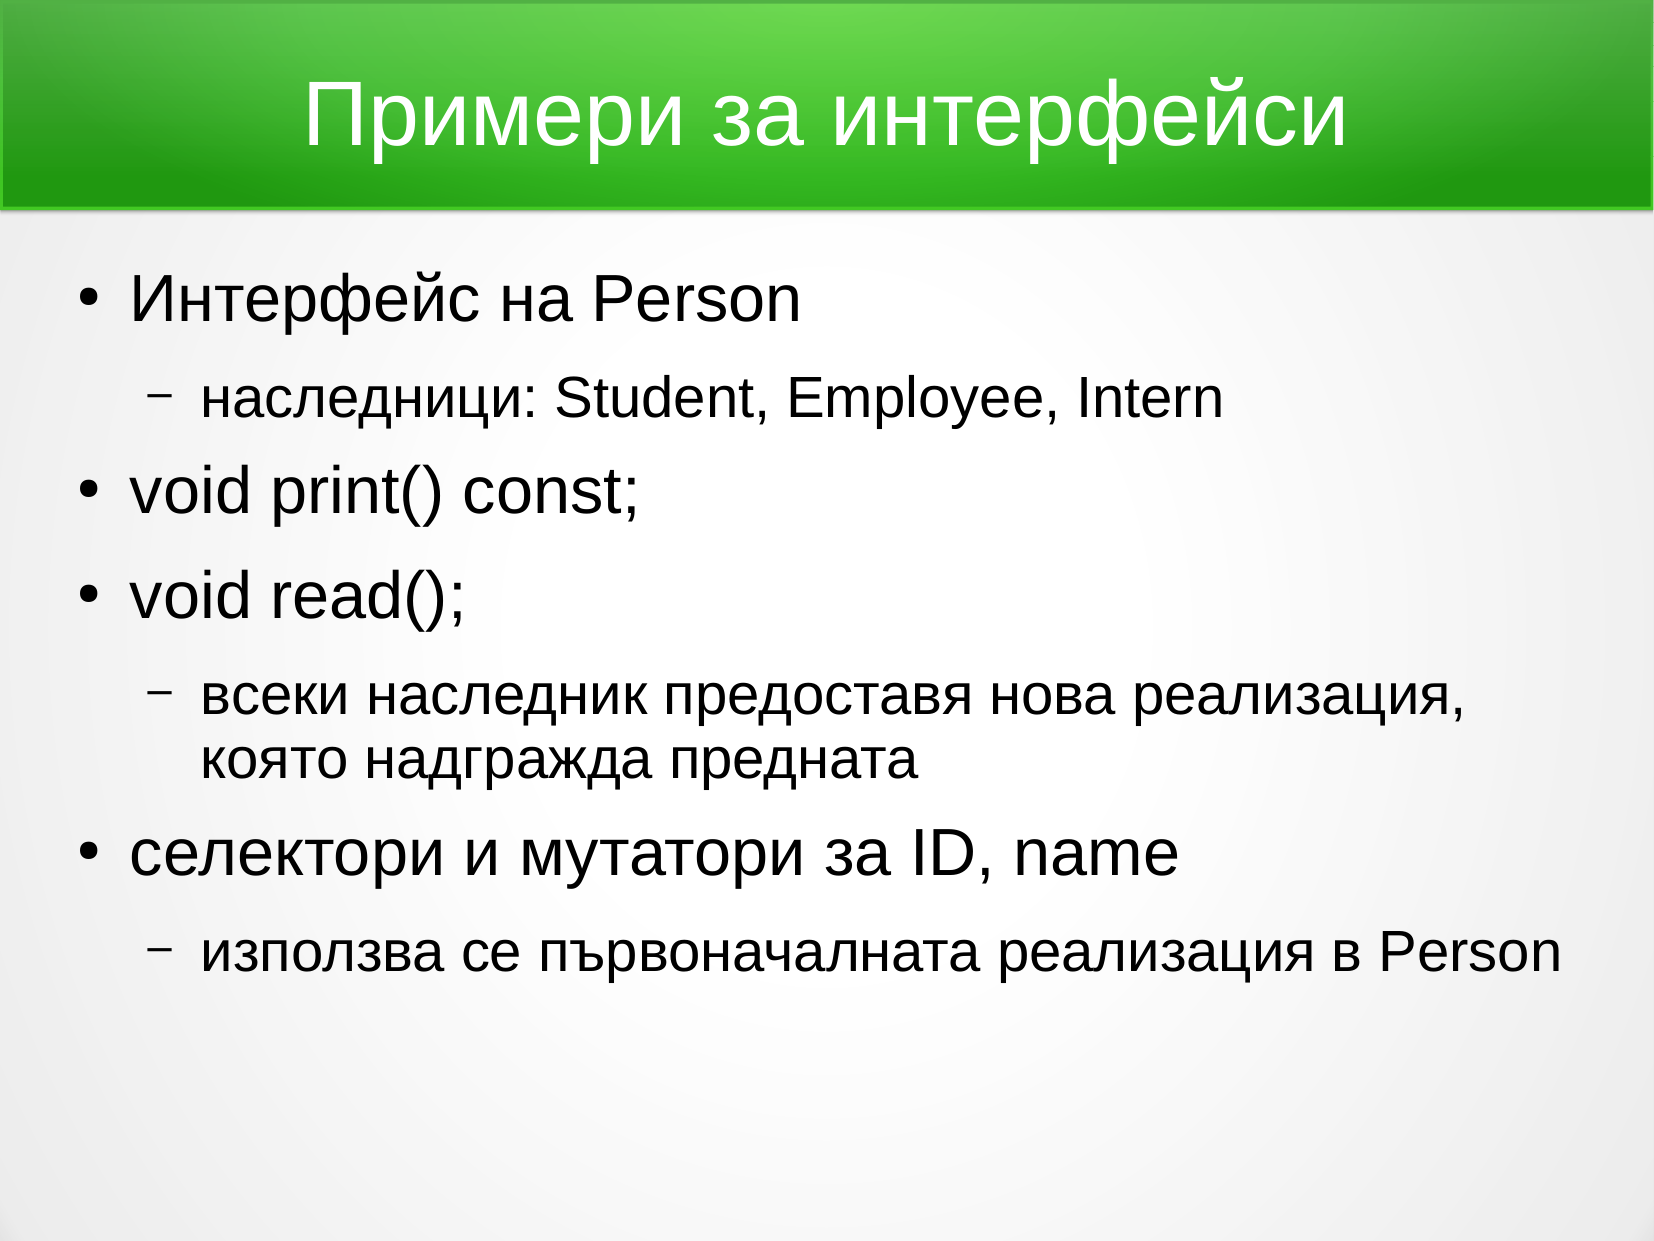

# Примери за интерфейси
Интерфейс на Person
наследници: Student, Employee, Intern
void print() const;
void read();
всеки наследник предоставя нова реализация, която надгражда предната
селектори и мутатори за ID, name
използва се първоначалната реализация в Person